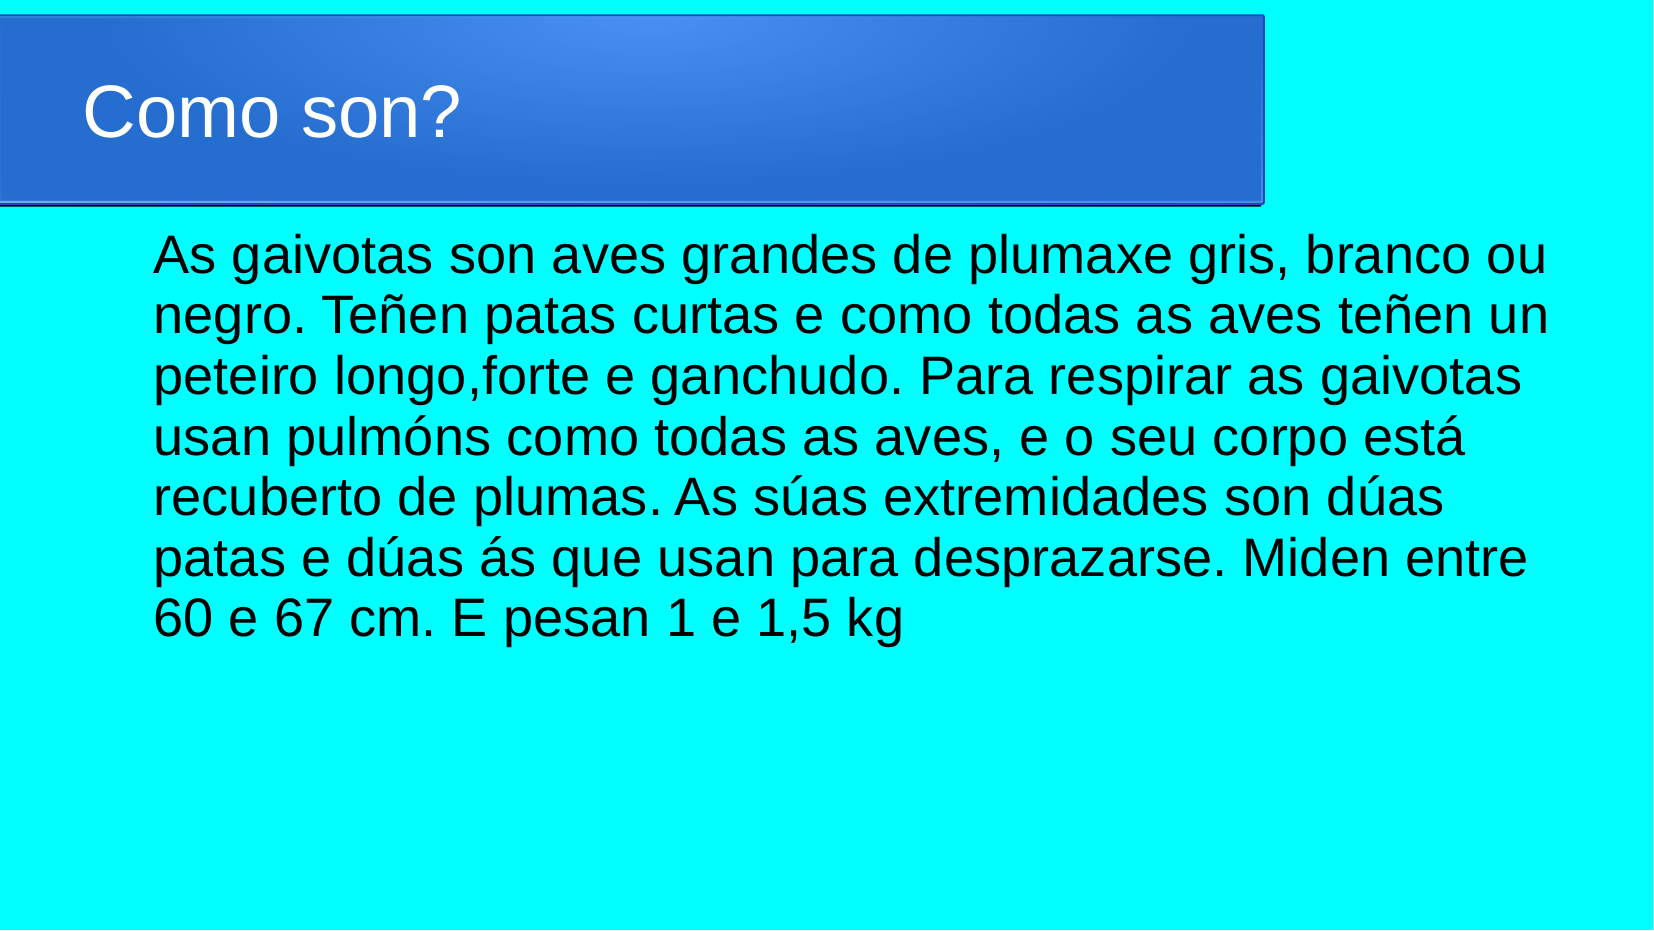

# Como son?
As gaivotas son aves grandes de plumaxe gris, branco ou negro. Teñen patas curtas e como todas as aves teñen un peteiro longo,forte e ganchudo. Para respirar as gaivotas usan pulmóns como todas as aves, e o seu corpo está recuberto de plumas. As súas extremidades son dúas patas e dúas ás que usan para desprazarse. Miden entre 60 e 67 cm. E pesan 1 e 1,5 kg